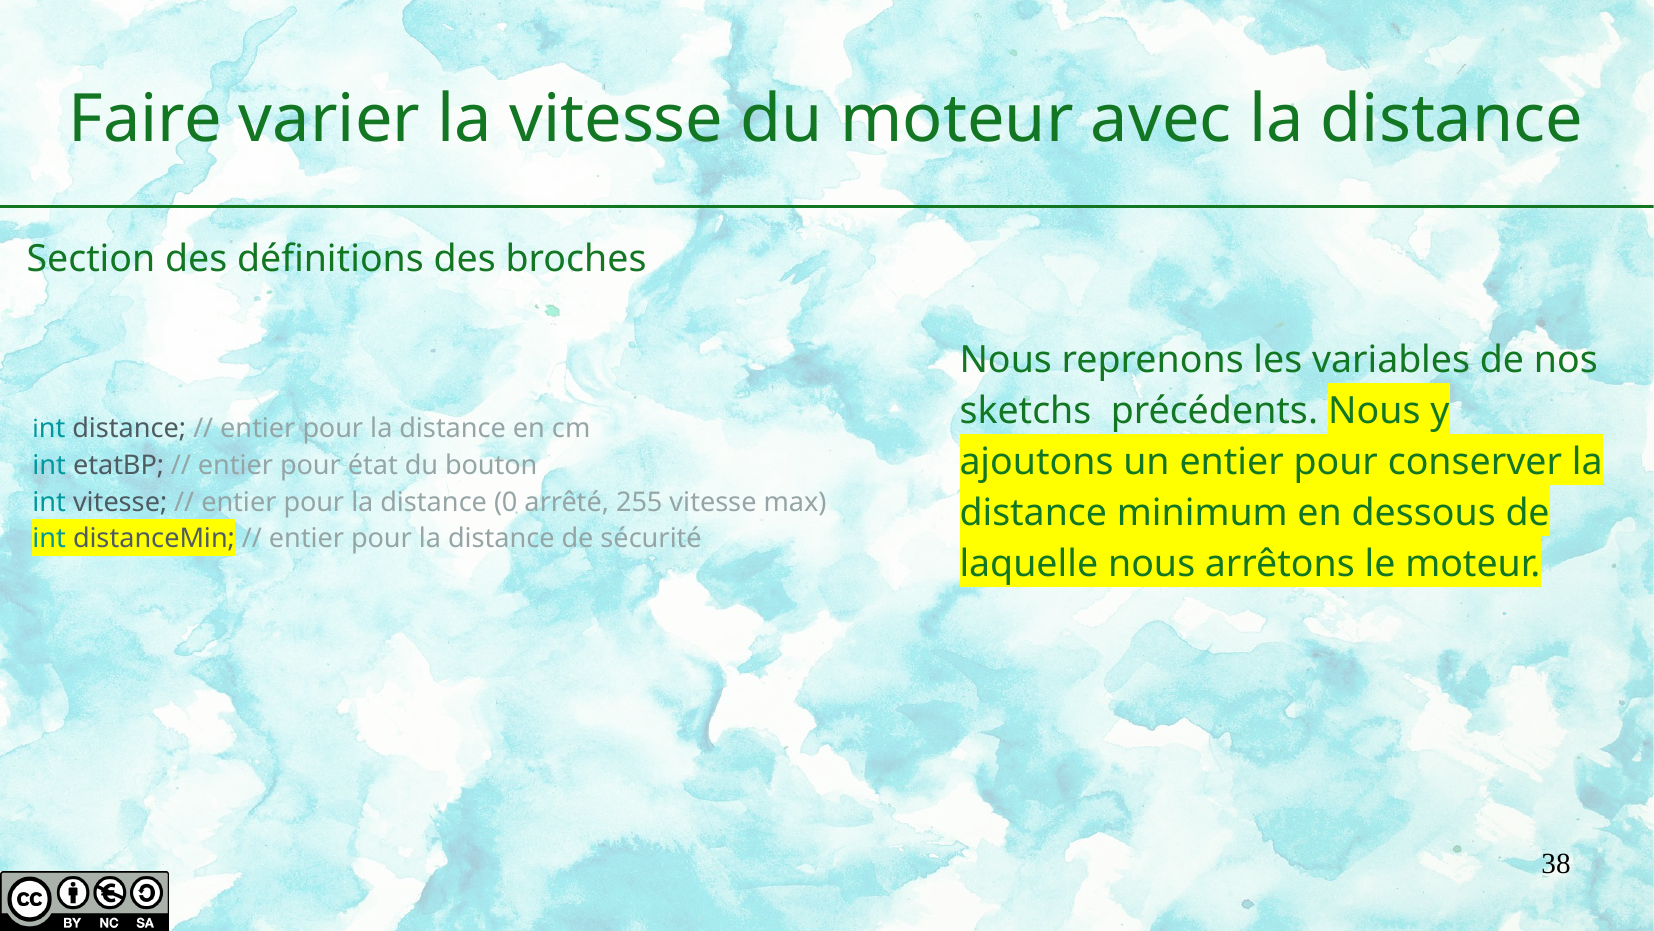

# Faire varier la vitesse du moteur avec la distance
Section des définitions des broches
Nous reprenons les variables de nos sketchs précédents. Nous y ajoutons un entier pour conserver la distance minimum en dessous de laquelle nous arrêtons le moteur.
int distance; // entier pour la distance en cm
int etatBP; // entier pour état du bouton
int vitesse; // entier pour la distance (0 arrêté, 255 vitesse max)
int distanceMin; // entier pour la distance de sécurité
38